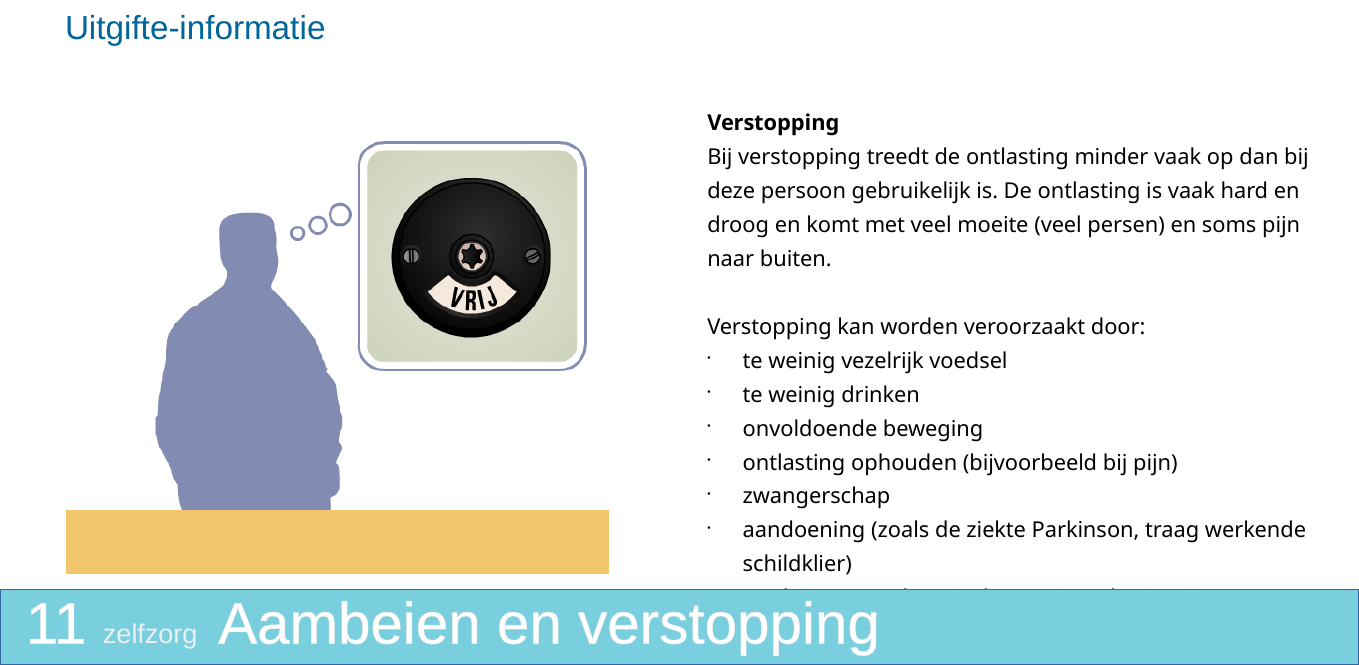

Uitgifte-informatie
Verstopping
Bij verstopping treedt de ontlasting minder vaak op dan bij
deze persoon gebruikelijk is. De ontlasting is vaak hard en
droog en komt met veel moeite (veel persen) en soms pijn
naar buiten.
Verstopping kan worden veroorzaakt door:
te weinig vezelrijk voedsel
te weinig drinken
onvoldoende beweging
ontlasting ophouden (bijvoorbeeld bij pijn)
zwangerschap
aandoening (zoals de ziekte Parkinson, traag werkende schildklier)
medicijnen (zoals opioïden, antipsychotica, ijzer,
statines en bepaalde diuretica)
# 11 zelfzorg Aambeien en verstopping
september 2020